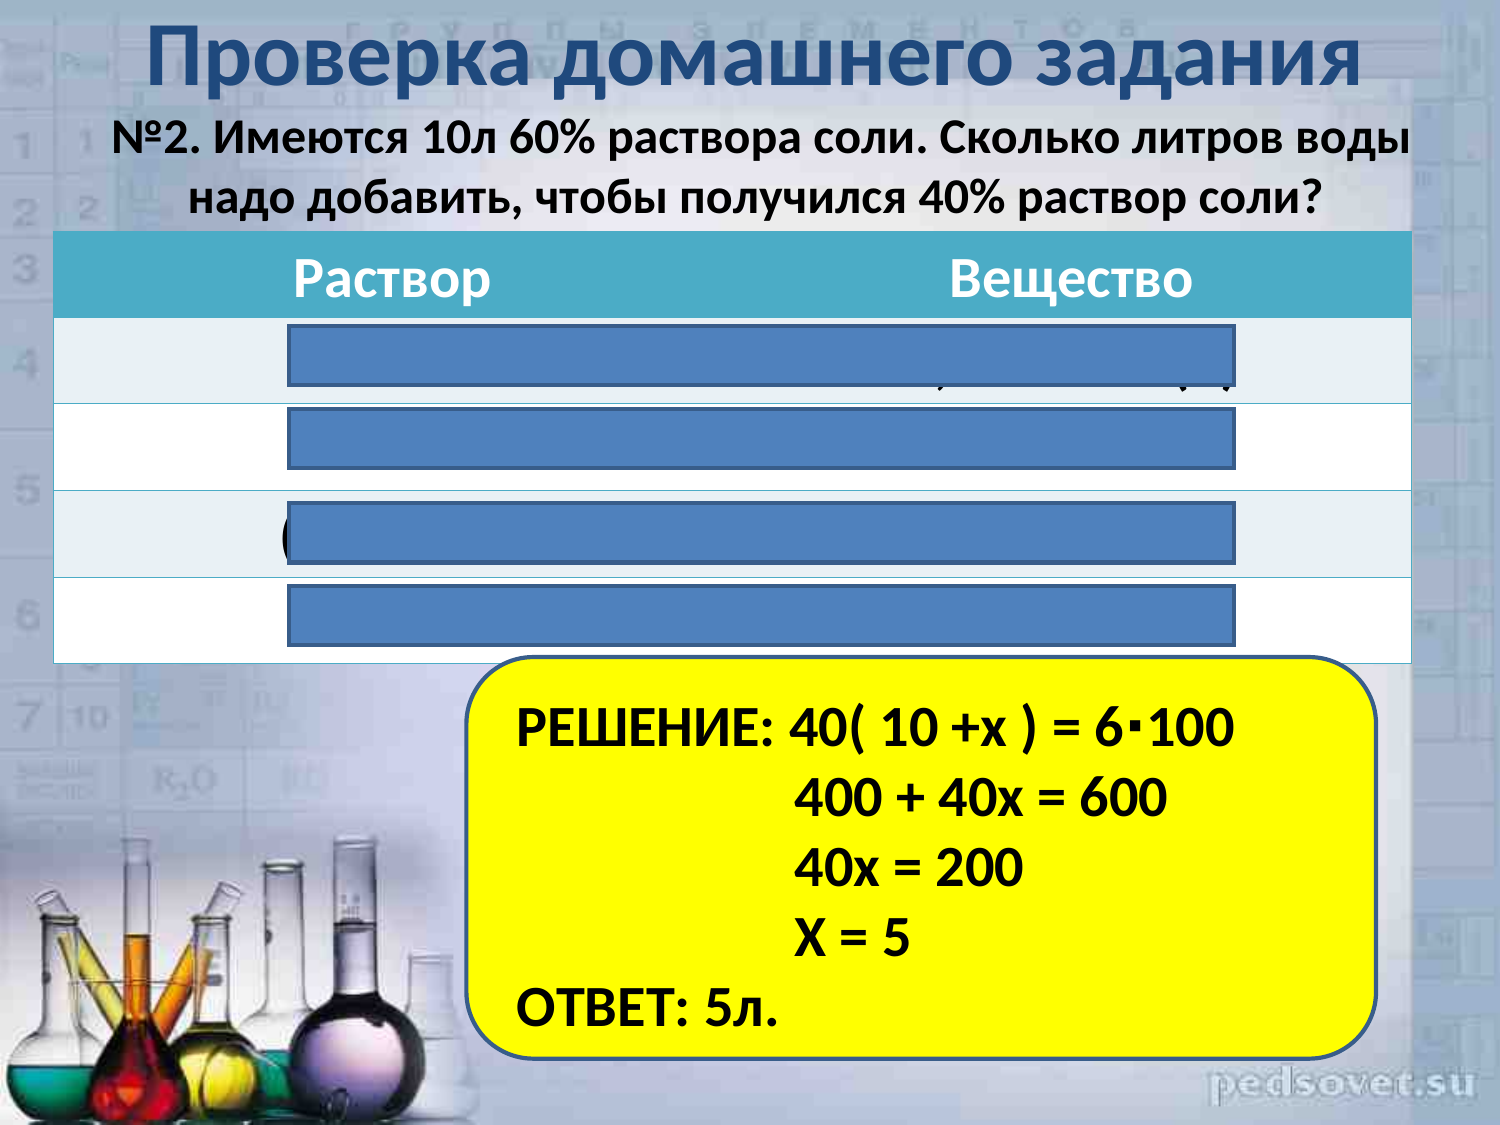

# Проверка домашнего задания №2. Имеются 10л 60% раствора соли. Сколько литров воды надо добавить, чтобы получился 40% раствор соли?
| Раствор | Вещество |
| --- | --- |
| 10 л | 0,6 ∙ 10 = 6(л) |
| Х л | нет |
| (10 + Х) л | 6 л |
| 100% | 40% |
РЕШЕНИЕ: 40( 10 +х ) = 6∙100
 400 + 40х = 600
 40х = 200
 Х = 5
ОТВЕТ: 5л.